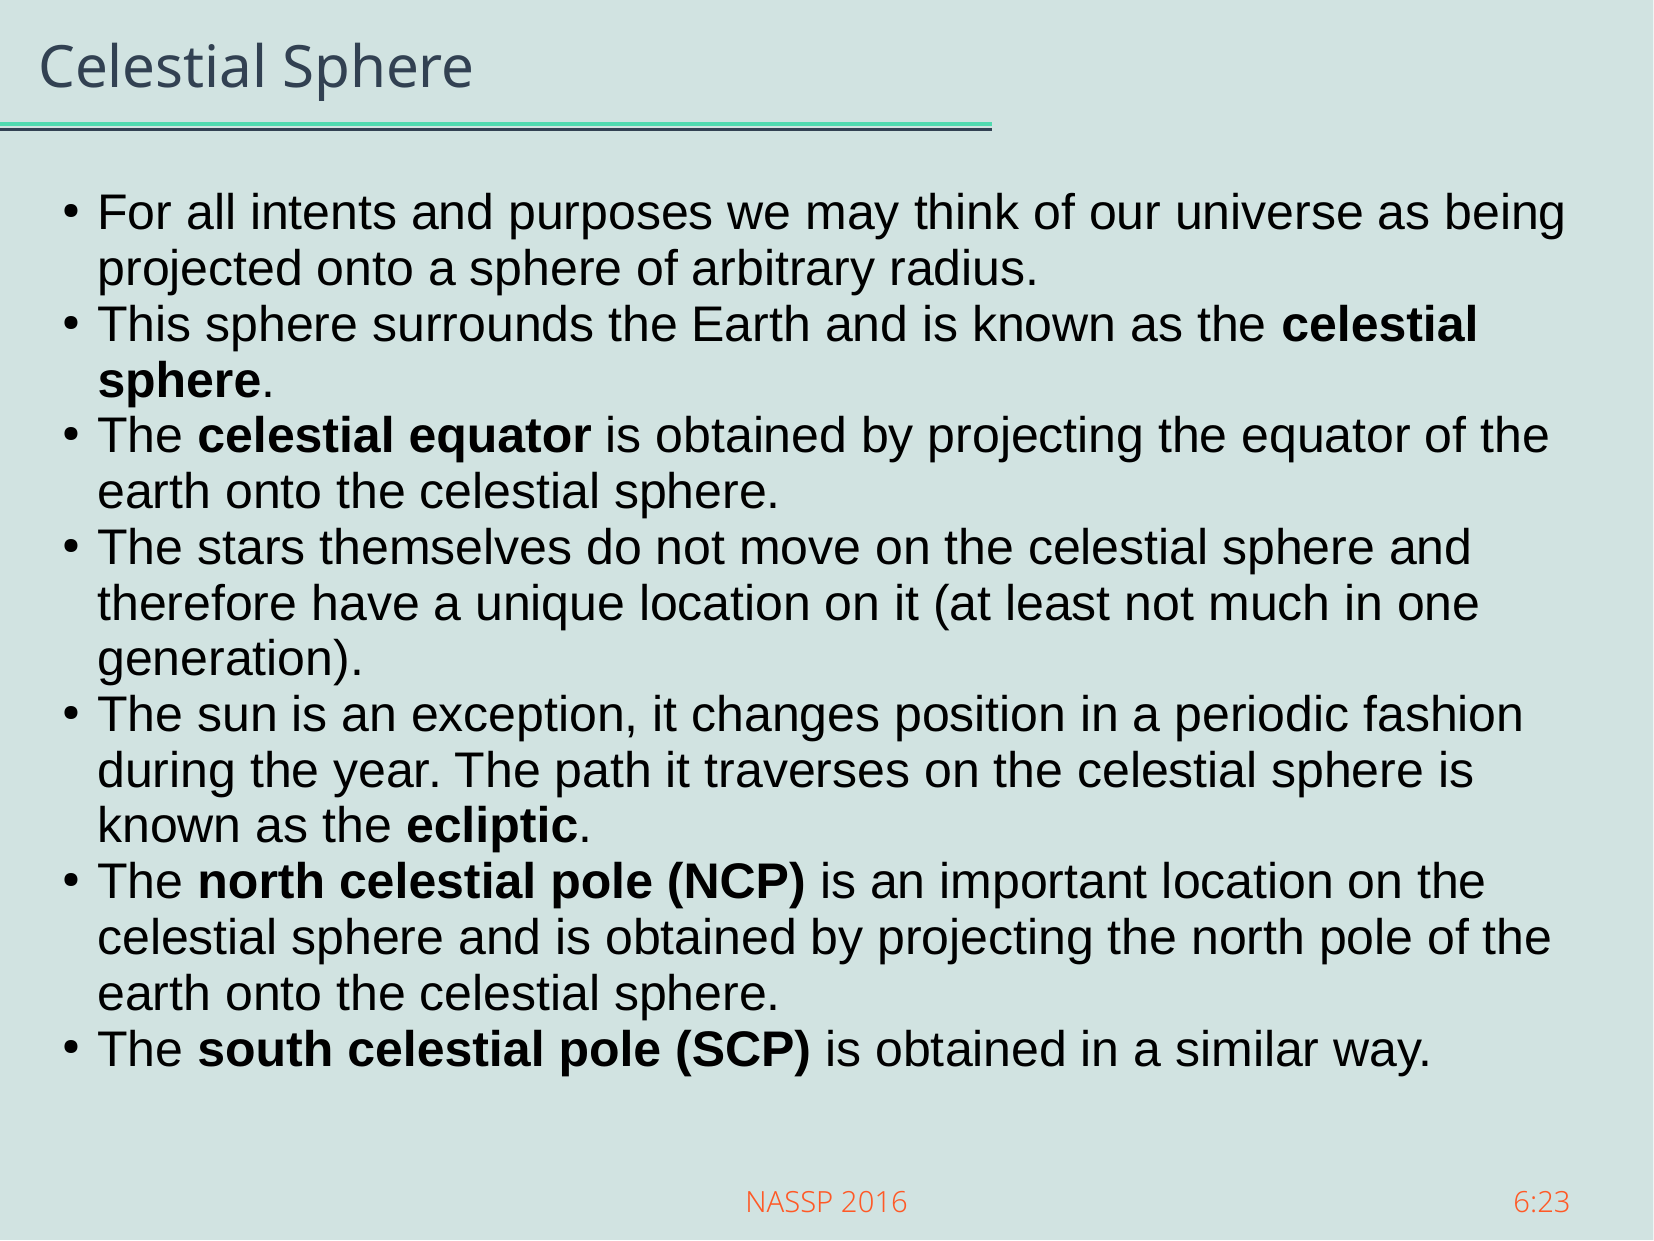

Celestial Sphere
For all intents and purposes we may think of our universe as being projected onto a sphere of arbitrary radius.
This sphere surrounds the Earth and is known as the celestial sphere.
The celestial equator is obtained by projecting the equator of the earth onto the celestial sphere.
The stars themselves do not move on the celestial sphere and therefore have a unique location on it (at least not much in one generation).
The sun is an exception, it changes position in a periodic fashion during the year. The path it traverses on the celestial sphere is known as the ecliptic.
The north celestial pole (NCP) is an important location on the celestial sphere and is obtained by projecting the north pole of the earth onto the celestial sphere.
The south celestial pole (SCP) is obtained in a similar way.
NASSP 2016
6